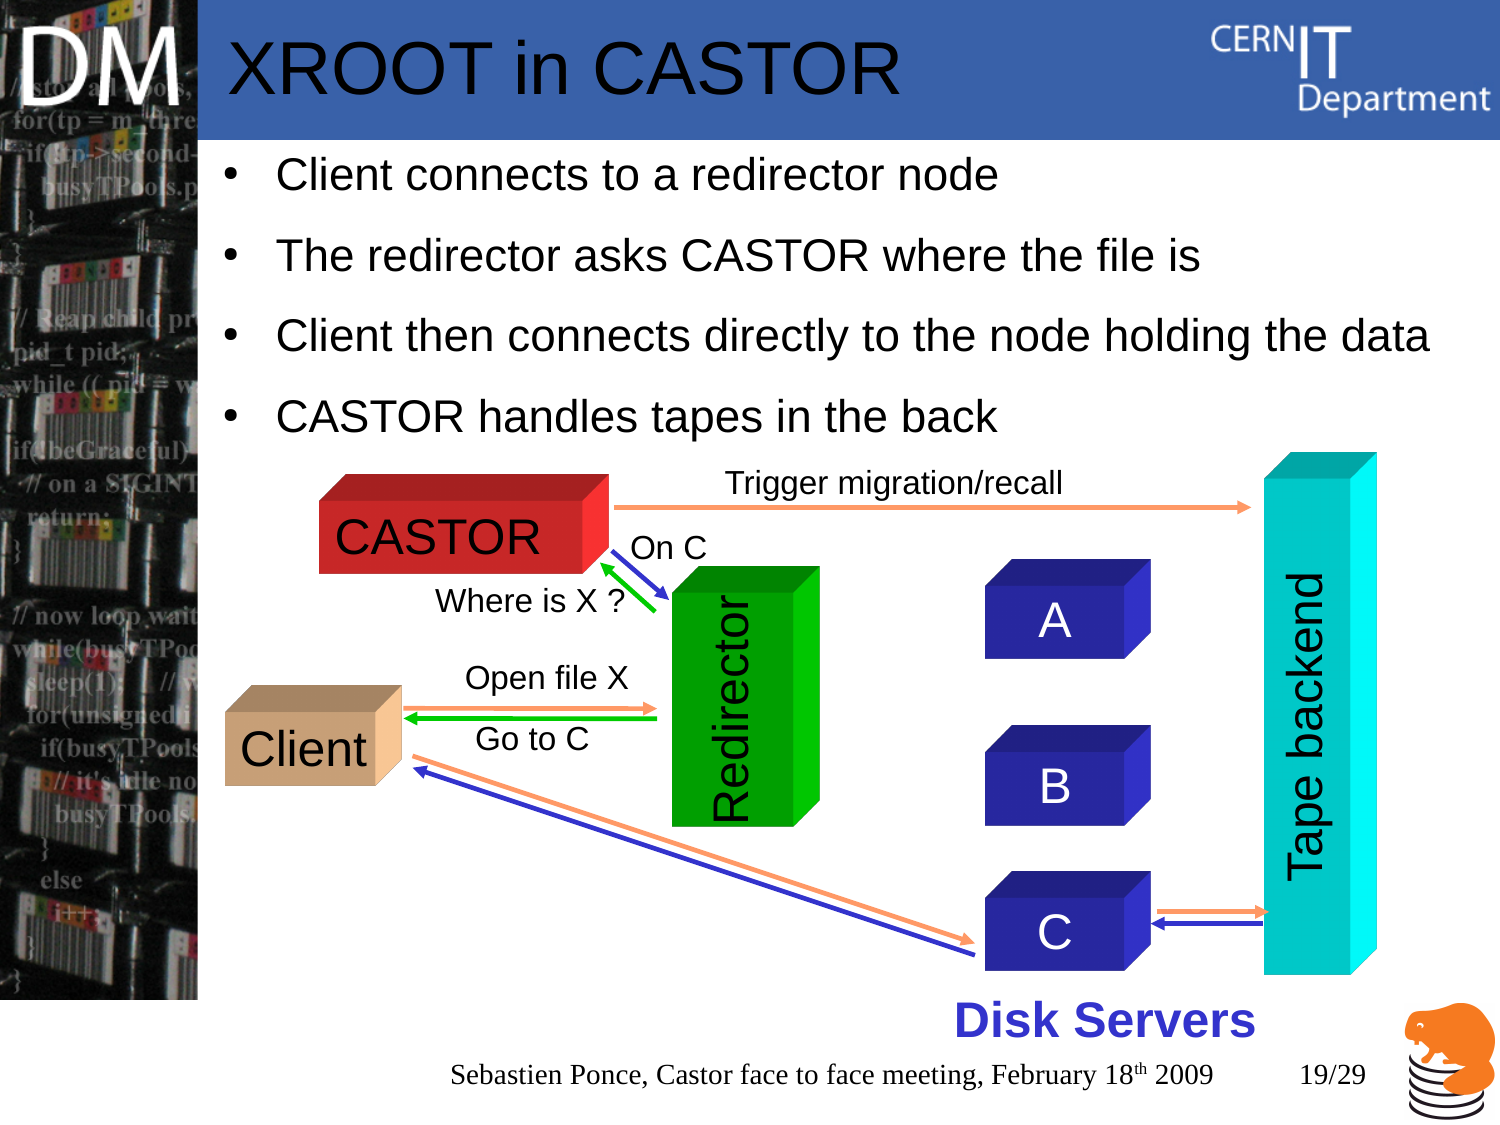

XROOT in CASTOR
# Client connects to a redirector node
The redirector asks CASTOR where the file is
Client then connects directly to the node holding the data
CASTOR handles tapes in the back
Trigger migration/recall
CASTOR
On C
Where is X ?
A
Redirector
Open file X
Tape backend
Client
Go to C
B
C
Disk Servers